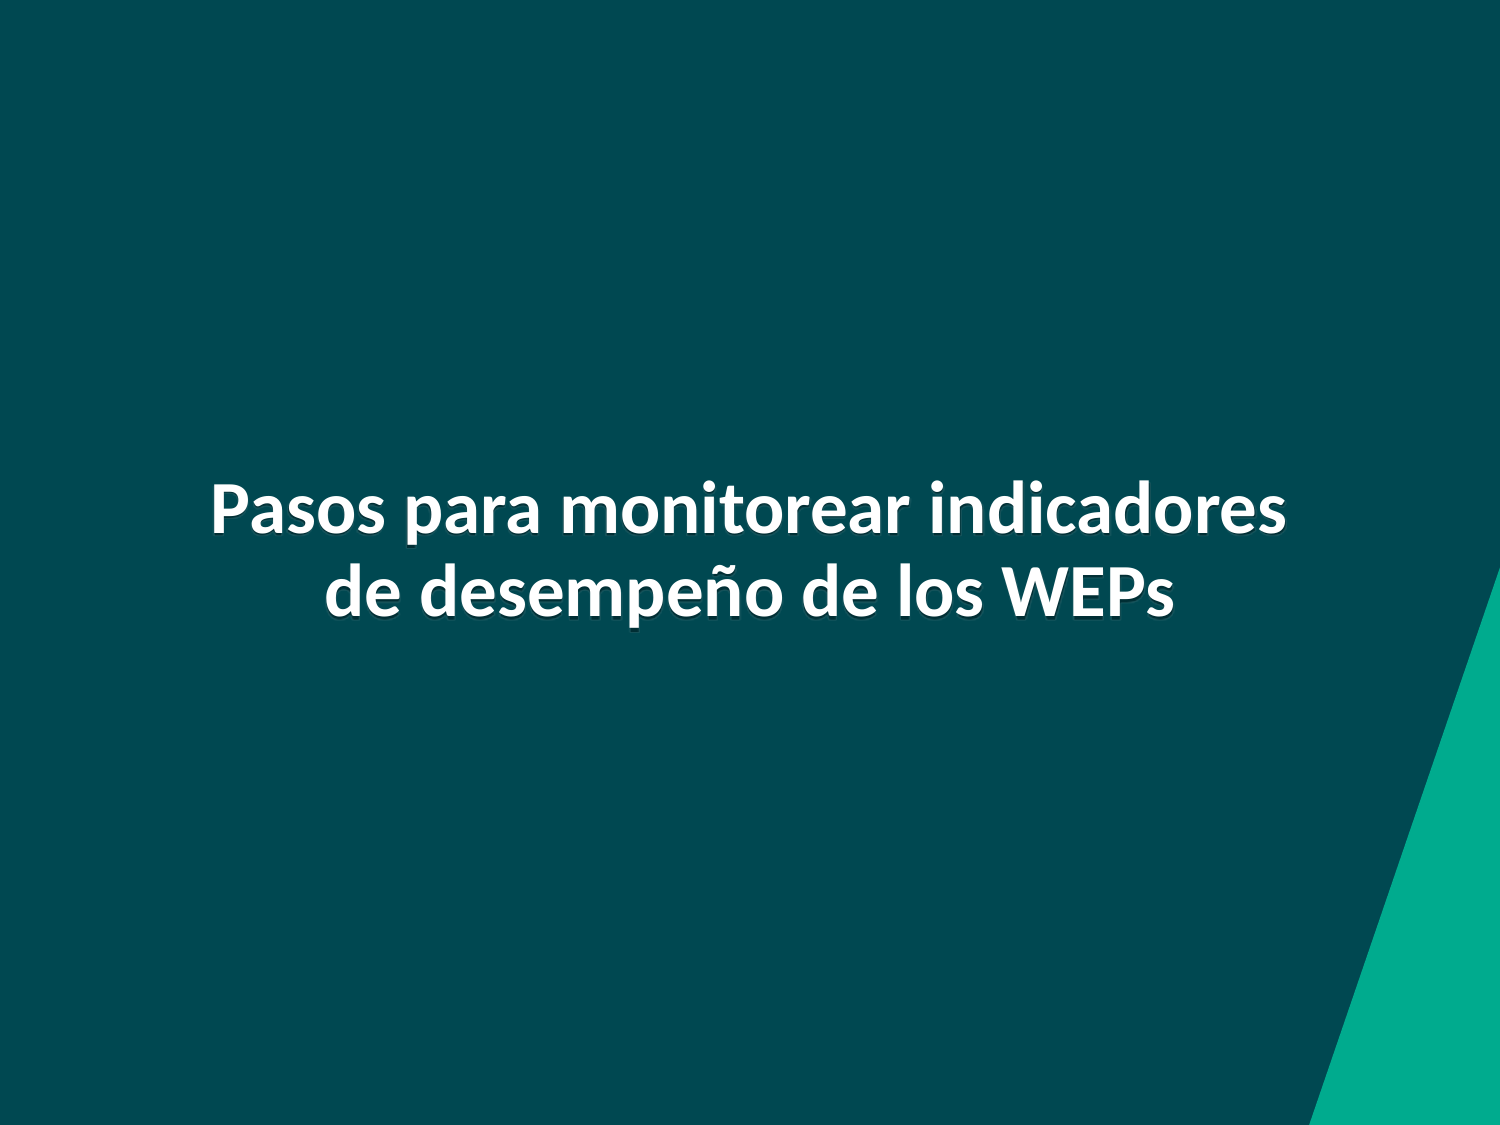

# Pasos para monitorear indicadores de desempeño de los WEPs